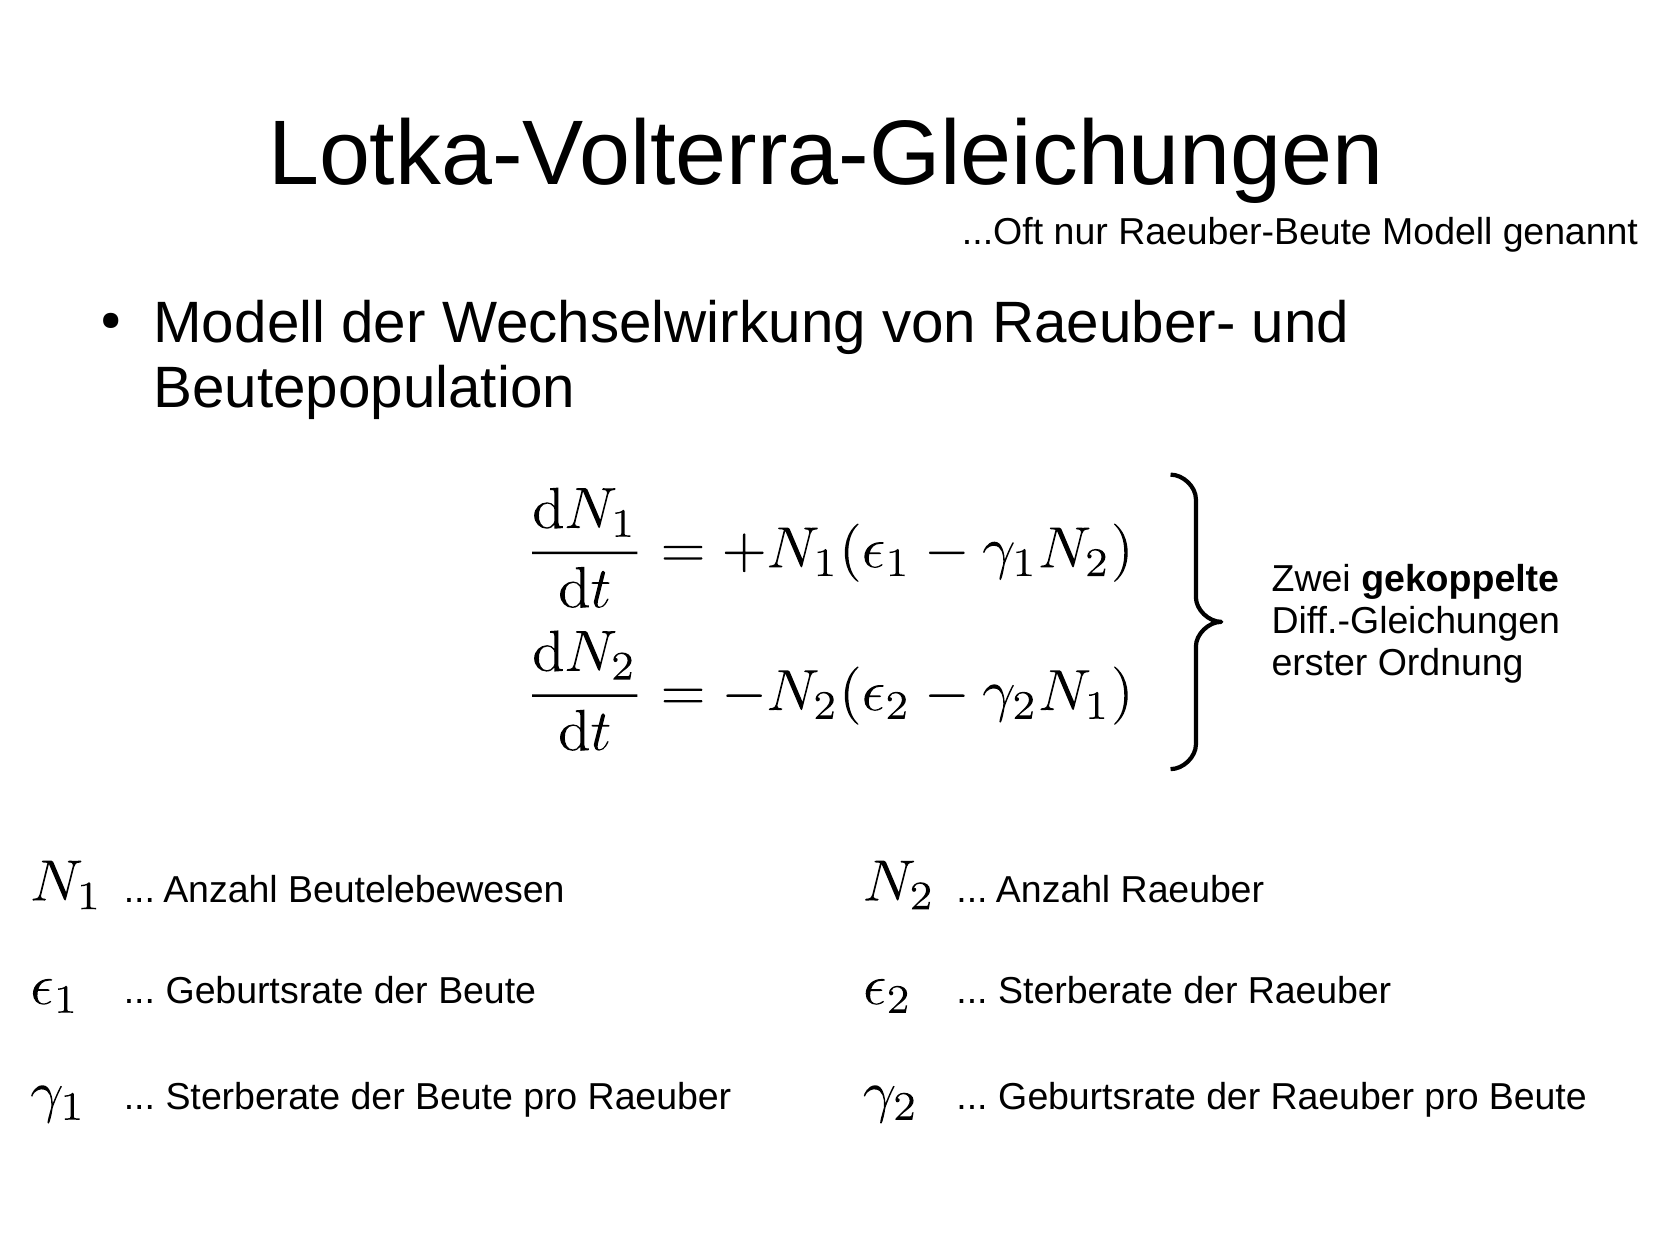

# Lotka-Volterra-Gleichungen
...Oft nur Raeuber-Beute Modell genannt
Modell der Wechselwirkung von Raeuber- und Beutepopulation
Zwei gekoppelte Diff.-Gleichungen erster Ordnung
... Anzahl Beutelebewesen
... Anzahl Raeuber
... Geburtsrate der Beute
... Sterberate der Raeuber
... Sterberate der Beute pro Raeuber
... Geburtsrate der Raeuber pro Beute